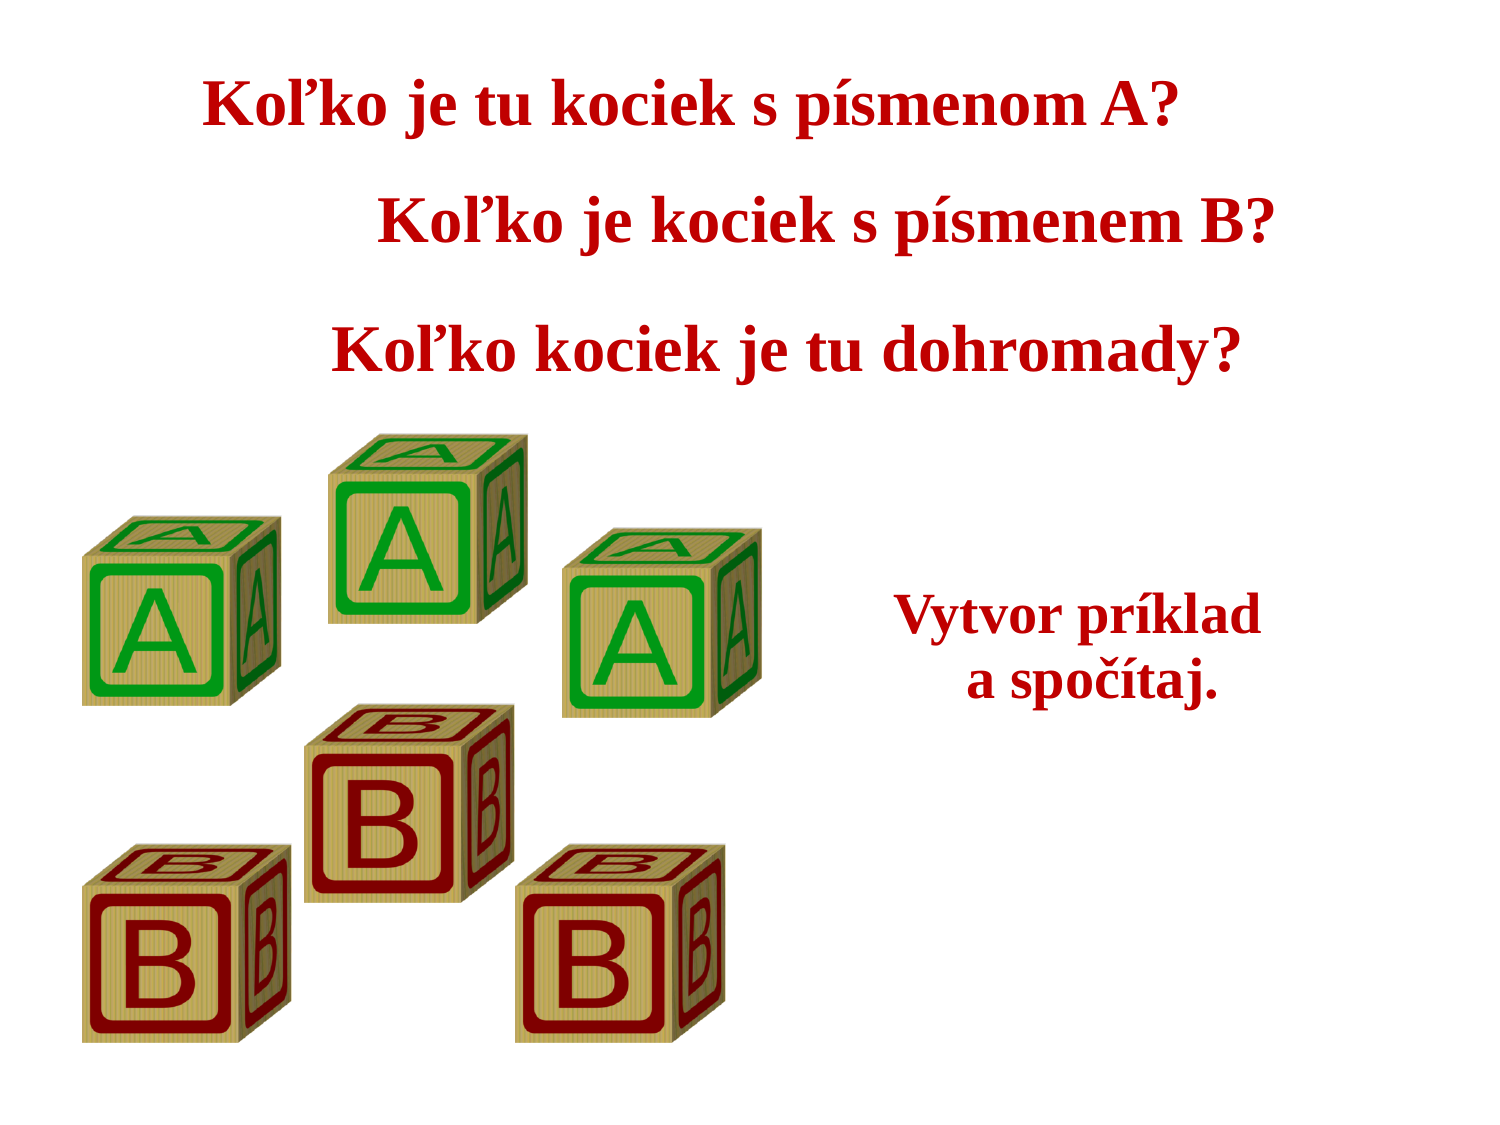

Koľko je tu kociek s písmenom A?
Koľko je kociek s písmenem B?
Koľko kociek je tu dohromady?
Vytvor príklad
 a spočítaj.